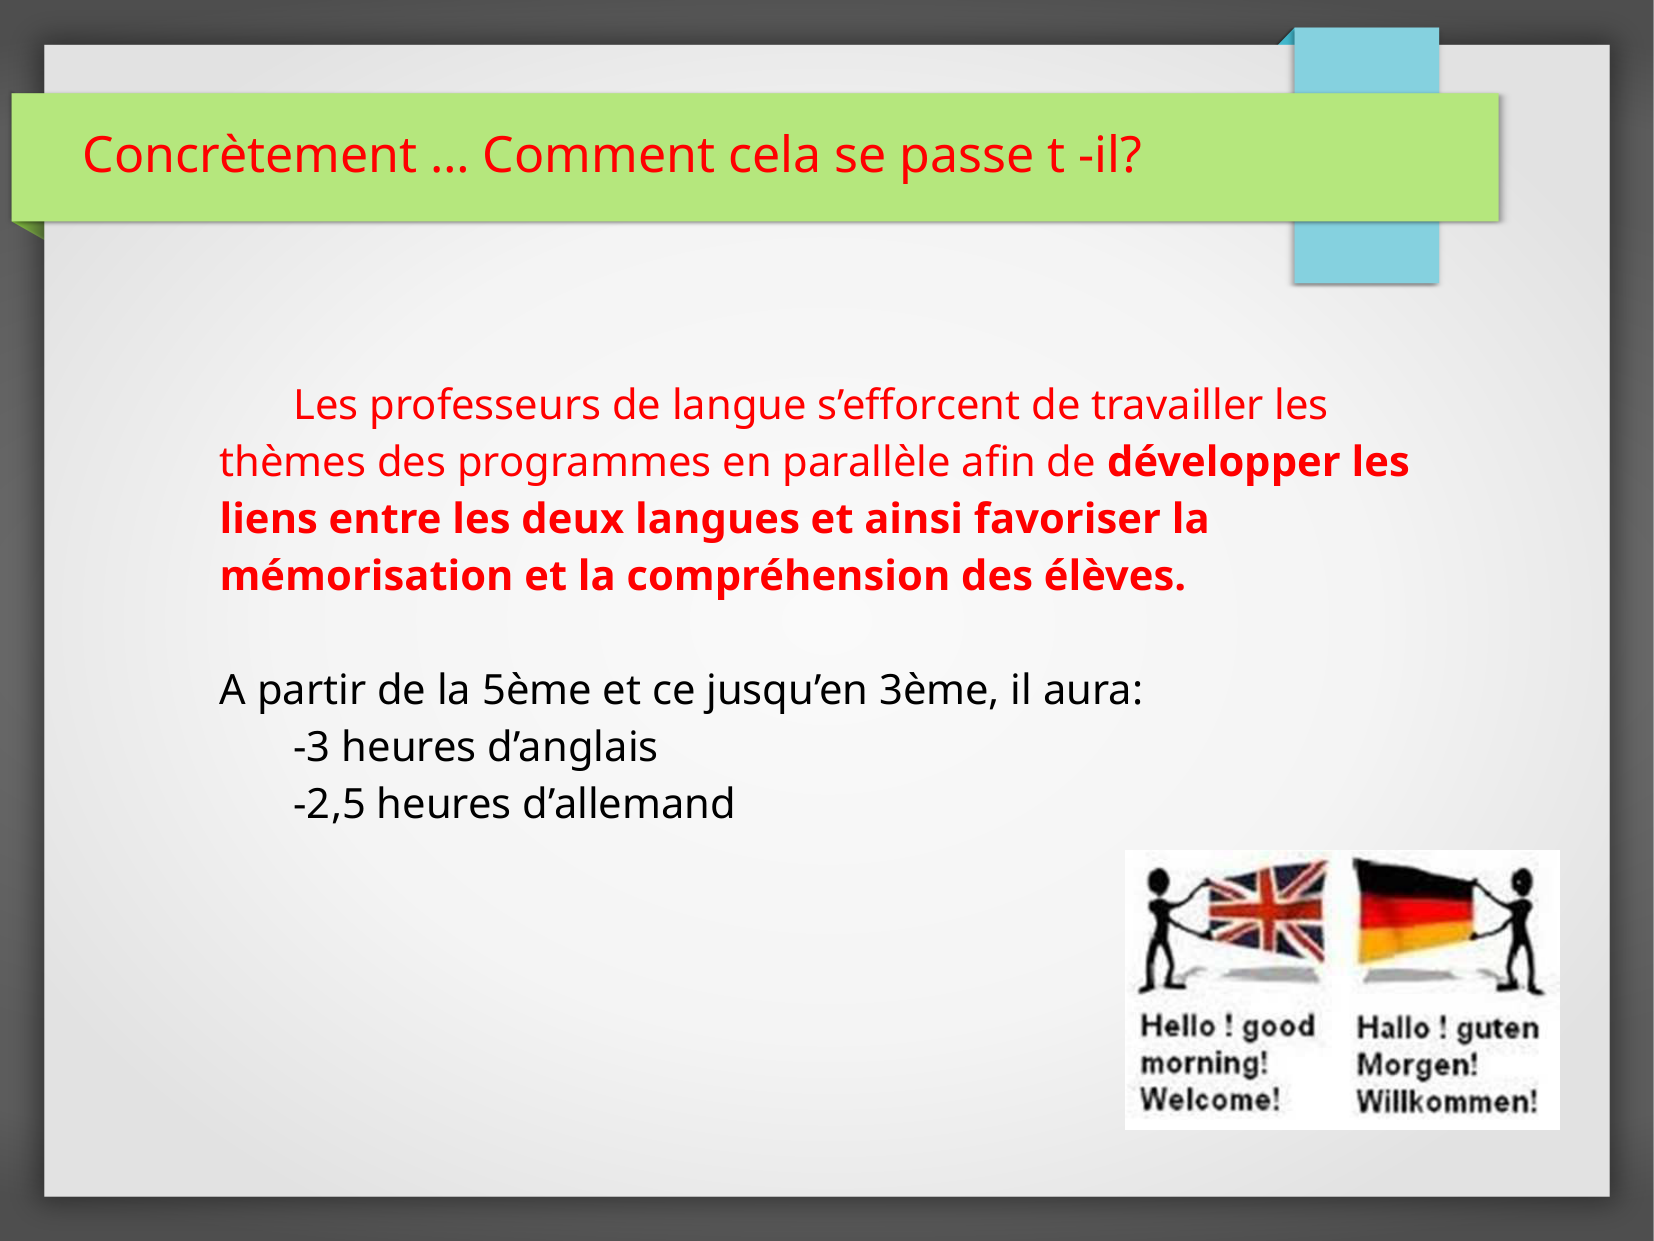

# Concrètement … Comment cela se passe t -il?
	Les professeurs de langue s’efforcent de travailler les thèmes des programmes en parallèle afin de développer les liens entre les deux langues et ainsi favoriser la mémorisation et la compréhension des élèves.
A partir de la 5ème et ce jusqu’en 3ème, il aura:
	-3 heures d’anglais
	-2,5 heures d’allemand